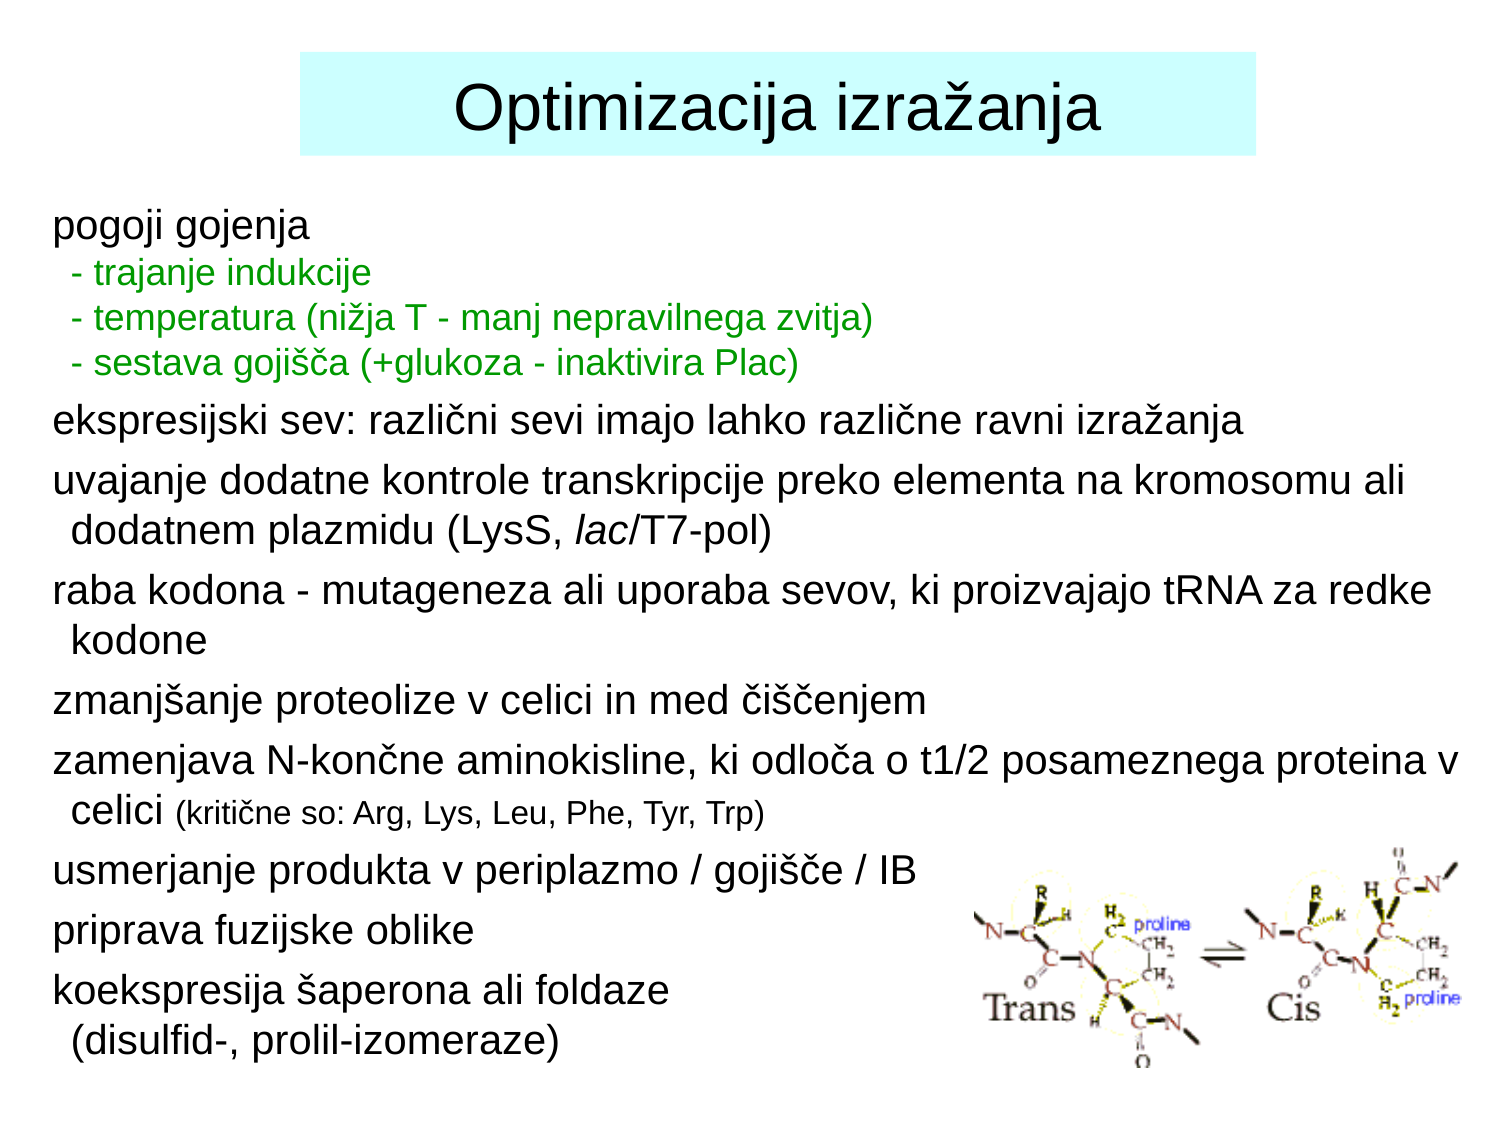

Optimizacija izražanja
pogoji gojenja
- trajanje indukcije
- temperatura (nižja T - manj nepravilnega zvitja)
- sestava gojišča (+glukoza - inaktivira Plac)
ekspresijski sev: različni sevi imajo lahko različne ravni izražanja
uvajanje dodatne kontrole transkripcije preko elementa na kromosomu ali dodatnem plazmidu (LysS, lac/T7-pol)
raba kodona - mutageneza ali uporaba sevov, ki proizvajajo tRNA za redke kodone
zmanjšanje proteolize v celici in med čiščenjem
zamenjava N-končne aminokisline, ki odloča o t1/2 posameznega proteina v celici (kritične so: Arg, Lys, Leu, Phe, Tyr, Trp)
usmerjanje produkta v periplazmo / gojišče / IB
priprava fuzijske oblike
koekspresija šaperona ali foldaze
(disulfid-, prolil-izomeraze)